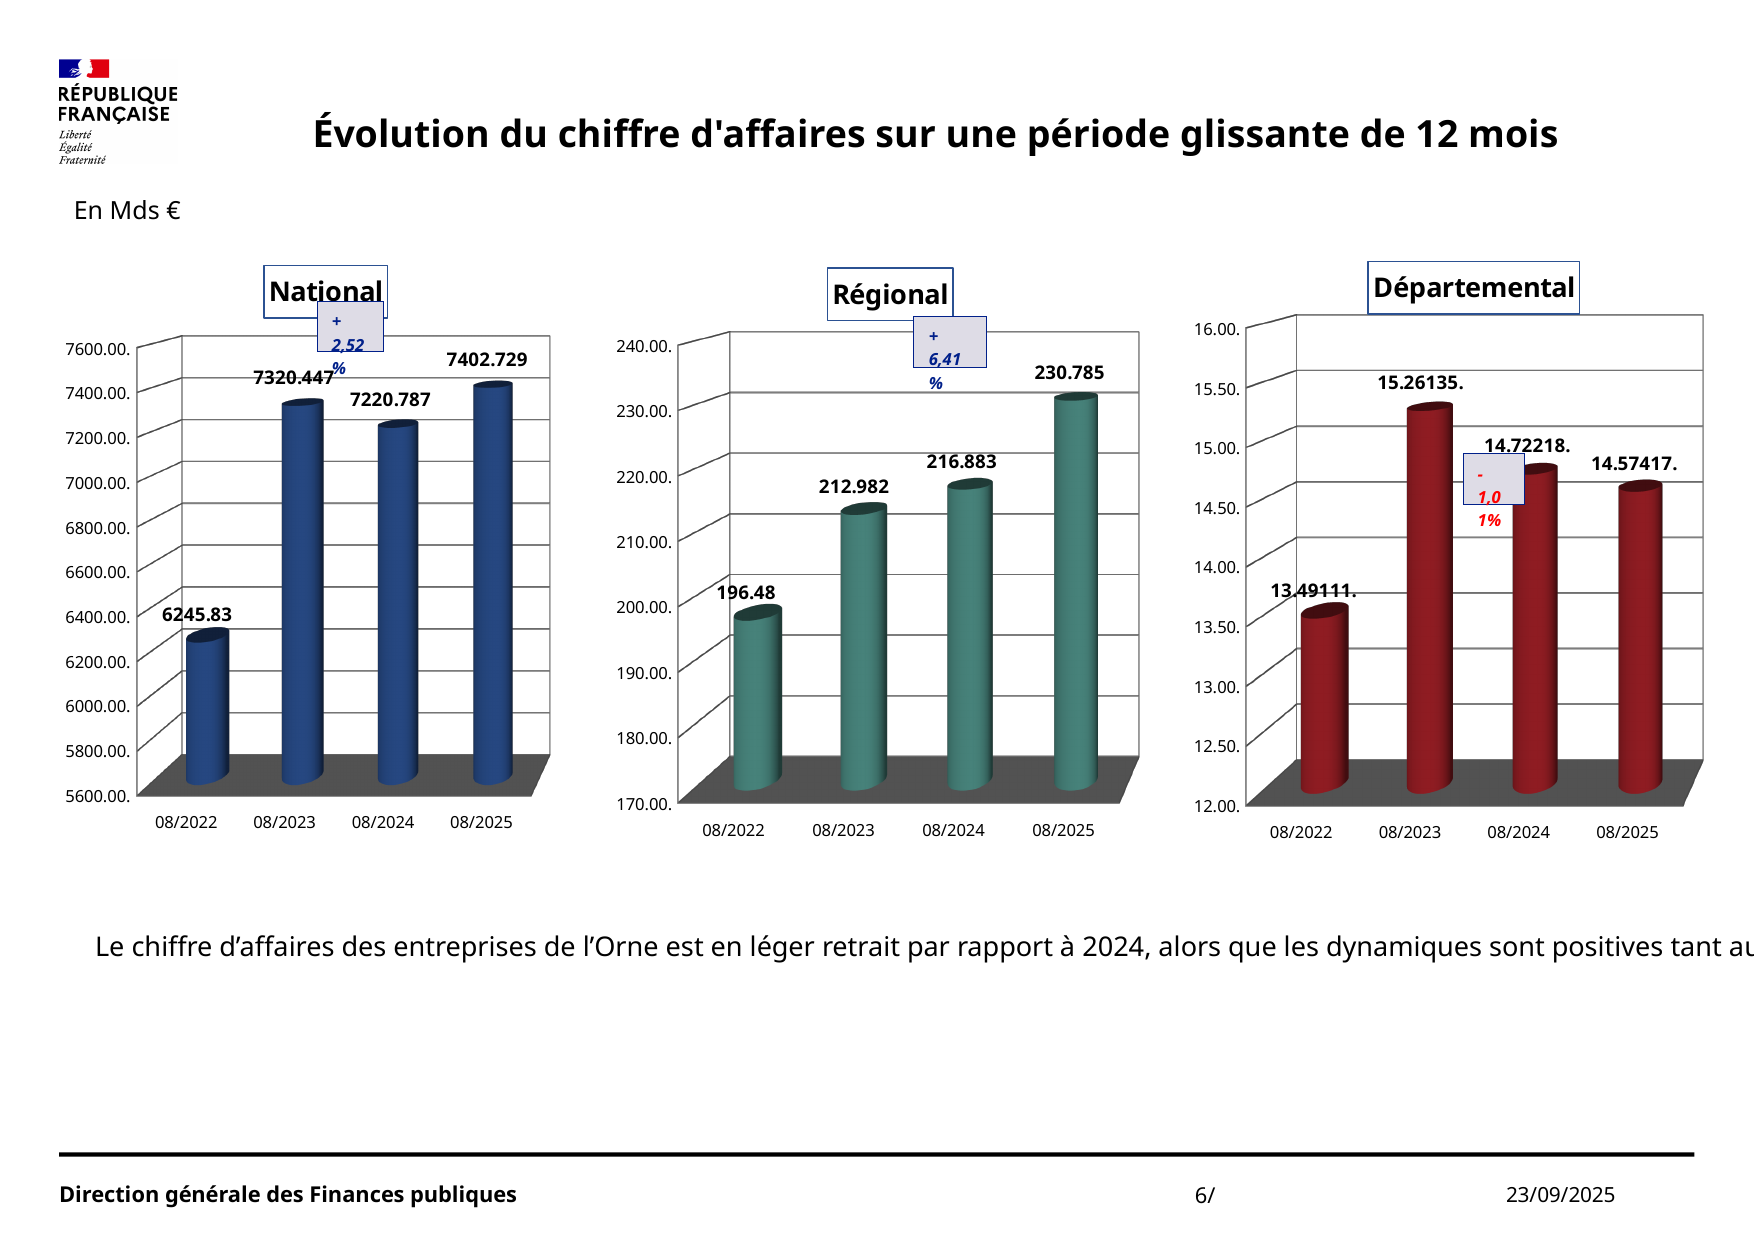

# Évolution du chiffre d'affaires sur une période glissante de 12 mois
En Mds €
[unsupported chart]
[unsupported chart]
[unsupported chart]
Le chiffre d’affaires des entreprises de l’Orne est en léger retrait par rapport à 2024, alors que les dynamiques sont positives tant au plan national que régional